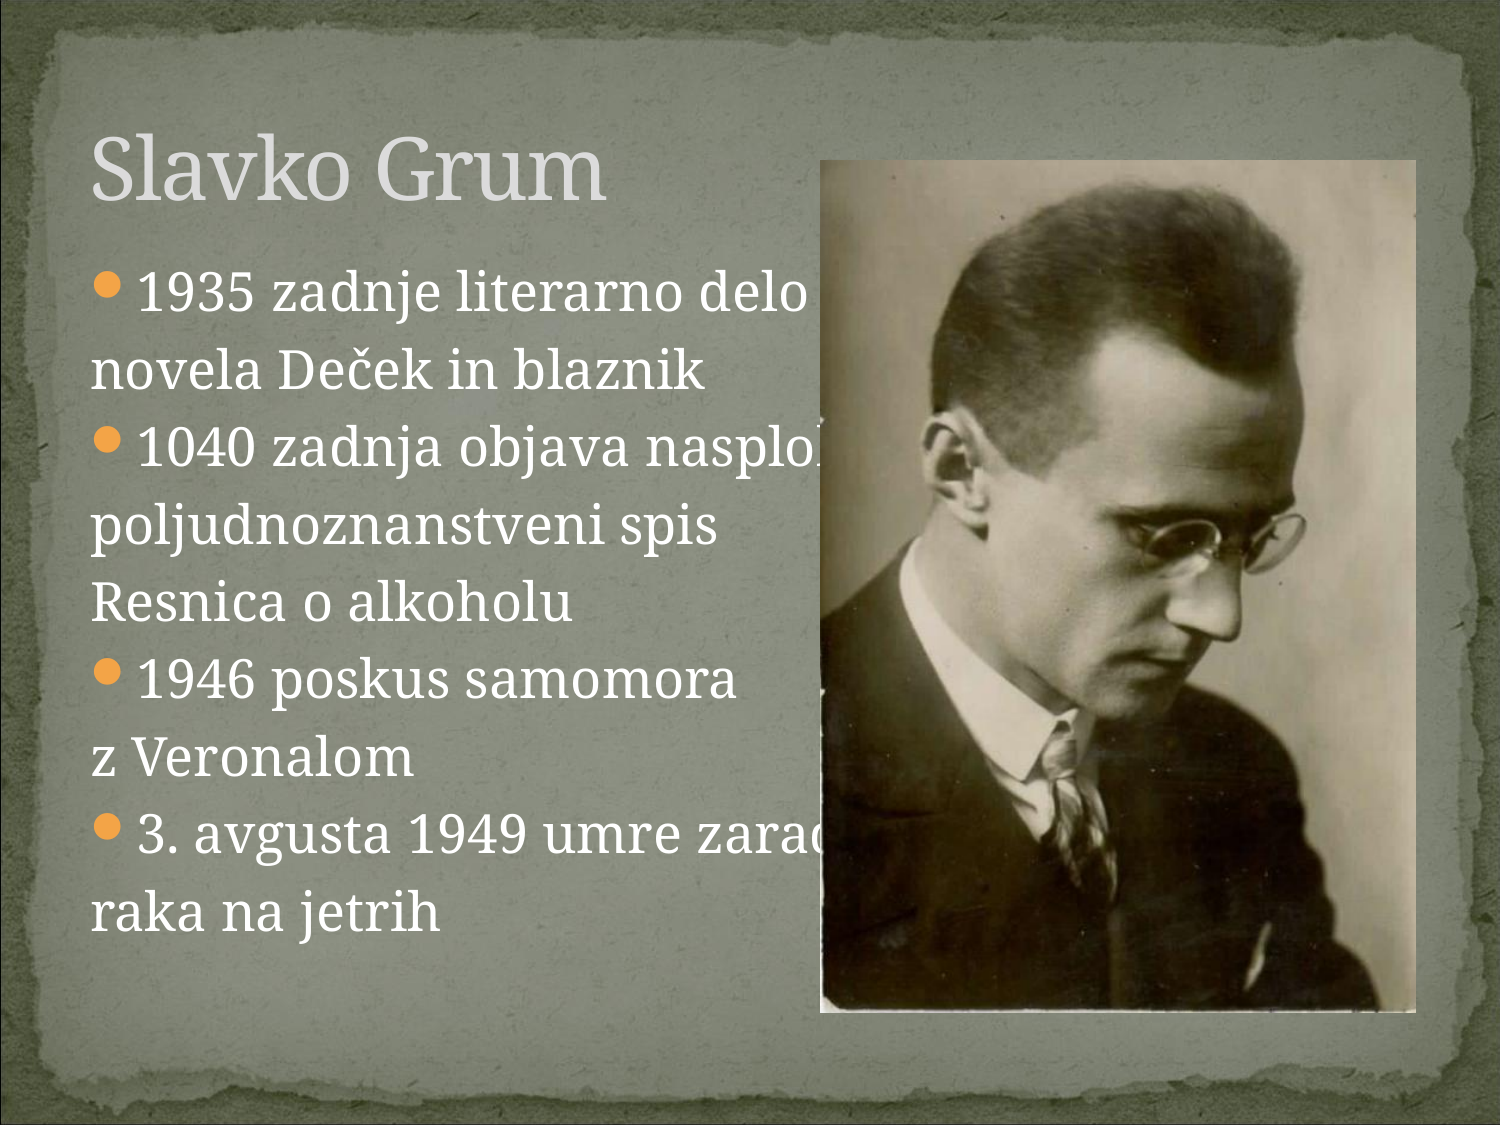

Slavko Grum
# 1935 zadnje literarno delo –
novela Deček in blaznik
1040 zadnja objava nasploh –
poljudnoznanstveni spis
Resnica o alkoholu
1946 poskus samomora
z Veronalom
3. avgusta 1949 umre zaradi
raka na jetrih